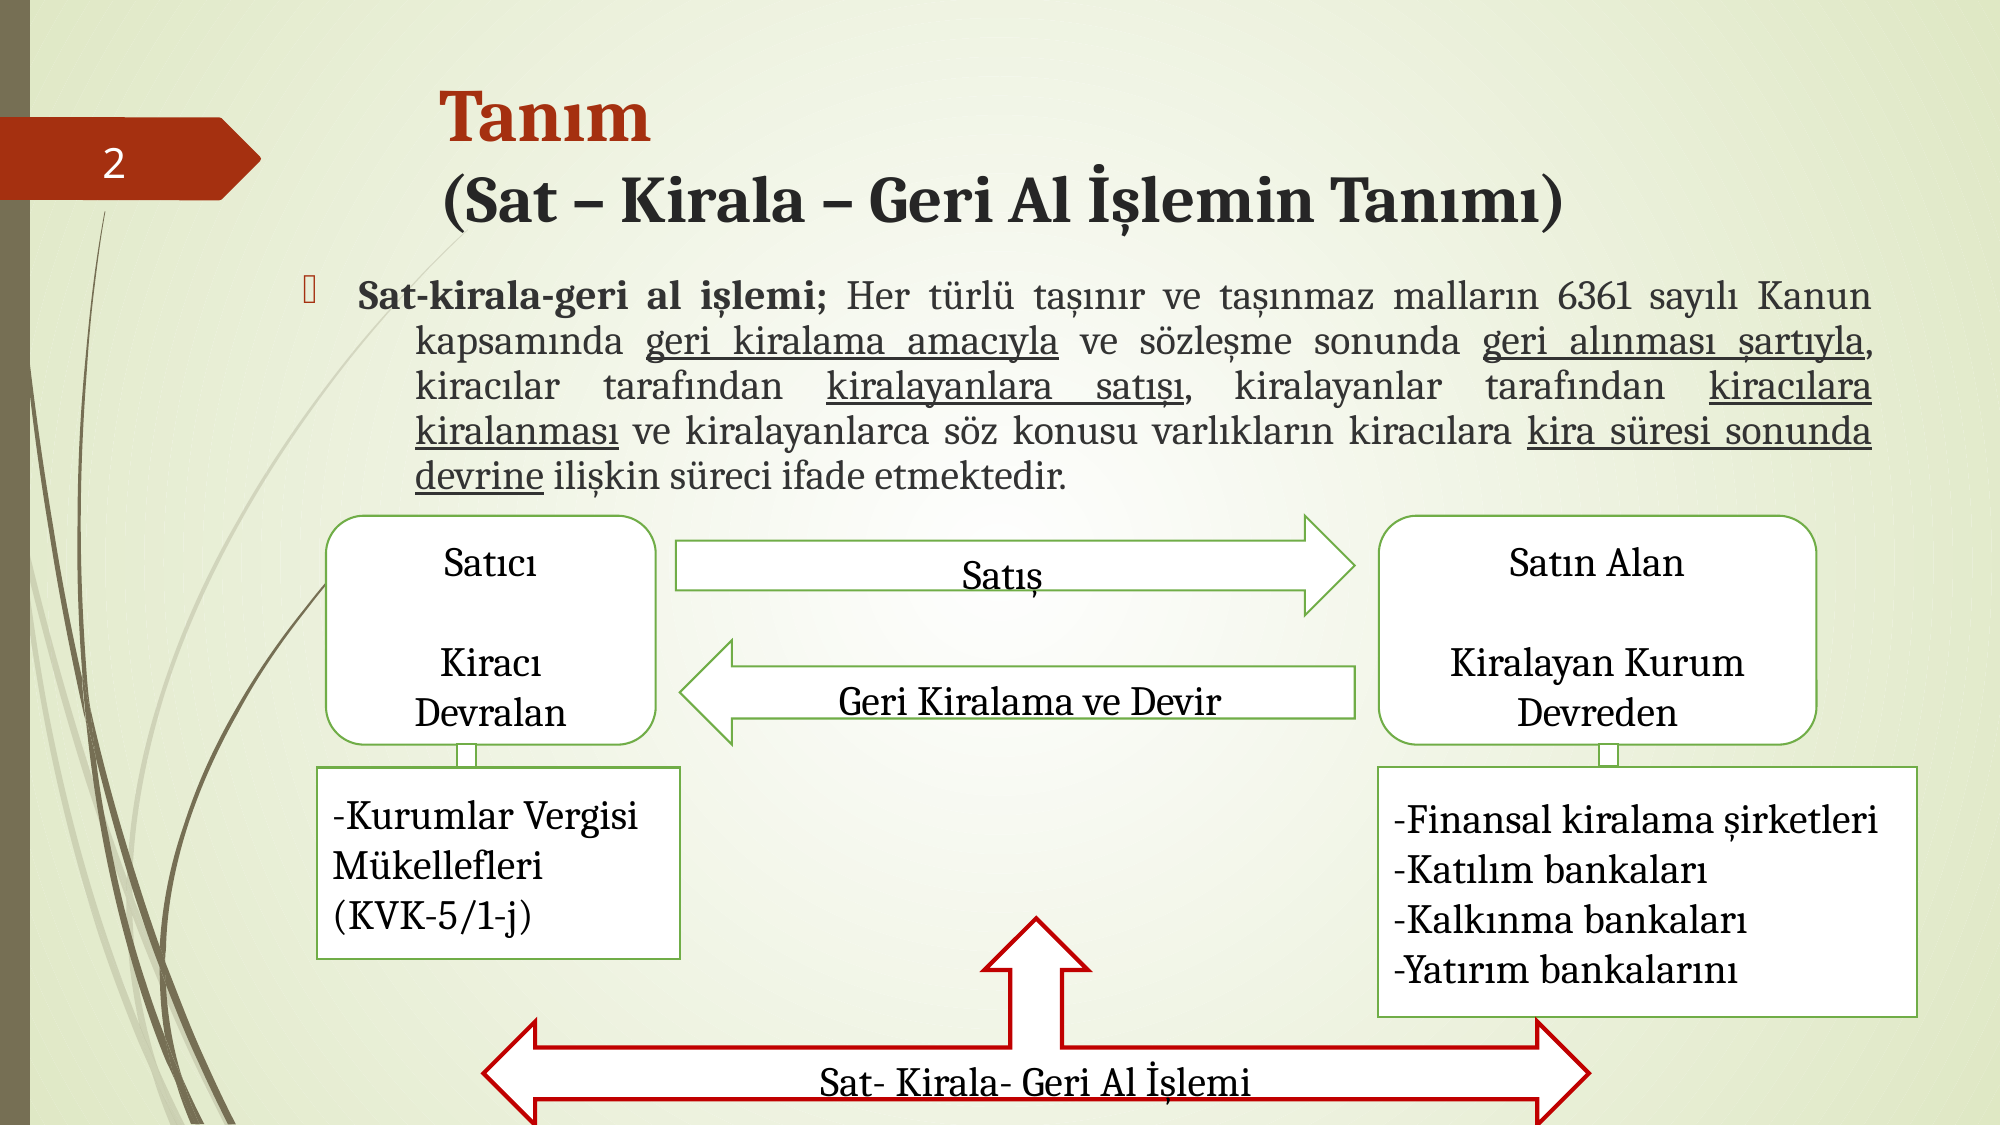

# Tanım (Sat – Kirala – Geri Al İşlemin Tanımı)
2
Sat-kirala-geri al işlemi; Her türlü taşınır ve taşınmaz malların 6361 sayılı Kanun kapsamında geri kiralama amacıyla ve sözleşme sonunda geri alınması şartıyla, kiracılar tarafından kiralayanlara satışı, kiralayanlar tarafından kiracılara kiralanması ve kiralayanlarca söz konusu varlıkların kiracılara kira süresi sonunda devrine ilişkin süreci ifade etmektedir.
Satıcı
Kiracı
Devralan
Satış
Satın Alan
Kiralayan Kurum
Devreden
Geri Kiralama ve Devir
-Finansal kiralama şirketleri
-Katılım bankaları
-Kalkınma bankaları
-Yatırım bankalarını
-Kurumlar Vergisi Mükellefleri (KVK-5/1-j)
Sat- Kirala- Geri Al İşlemi